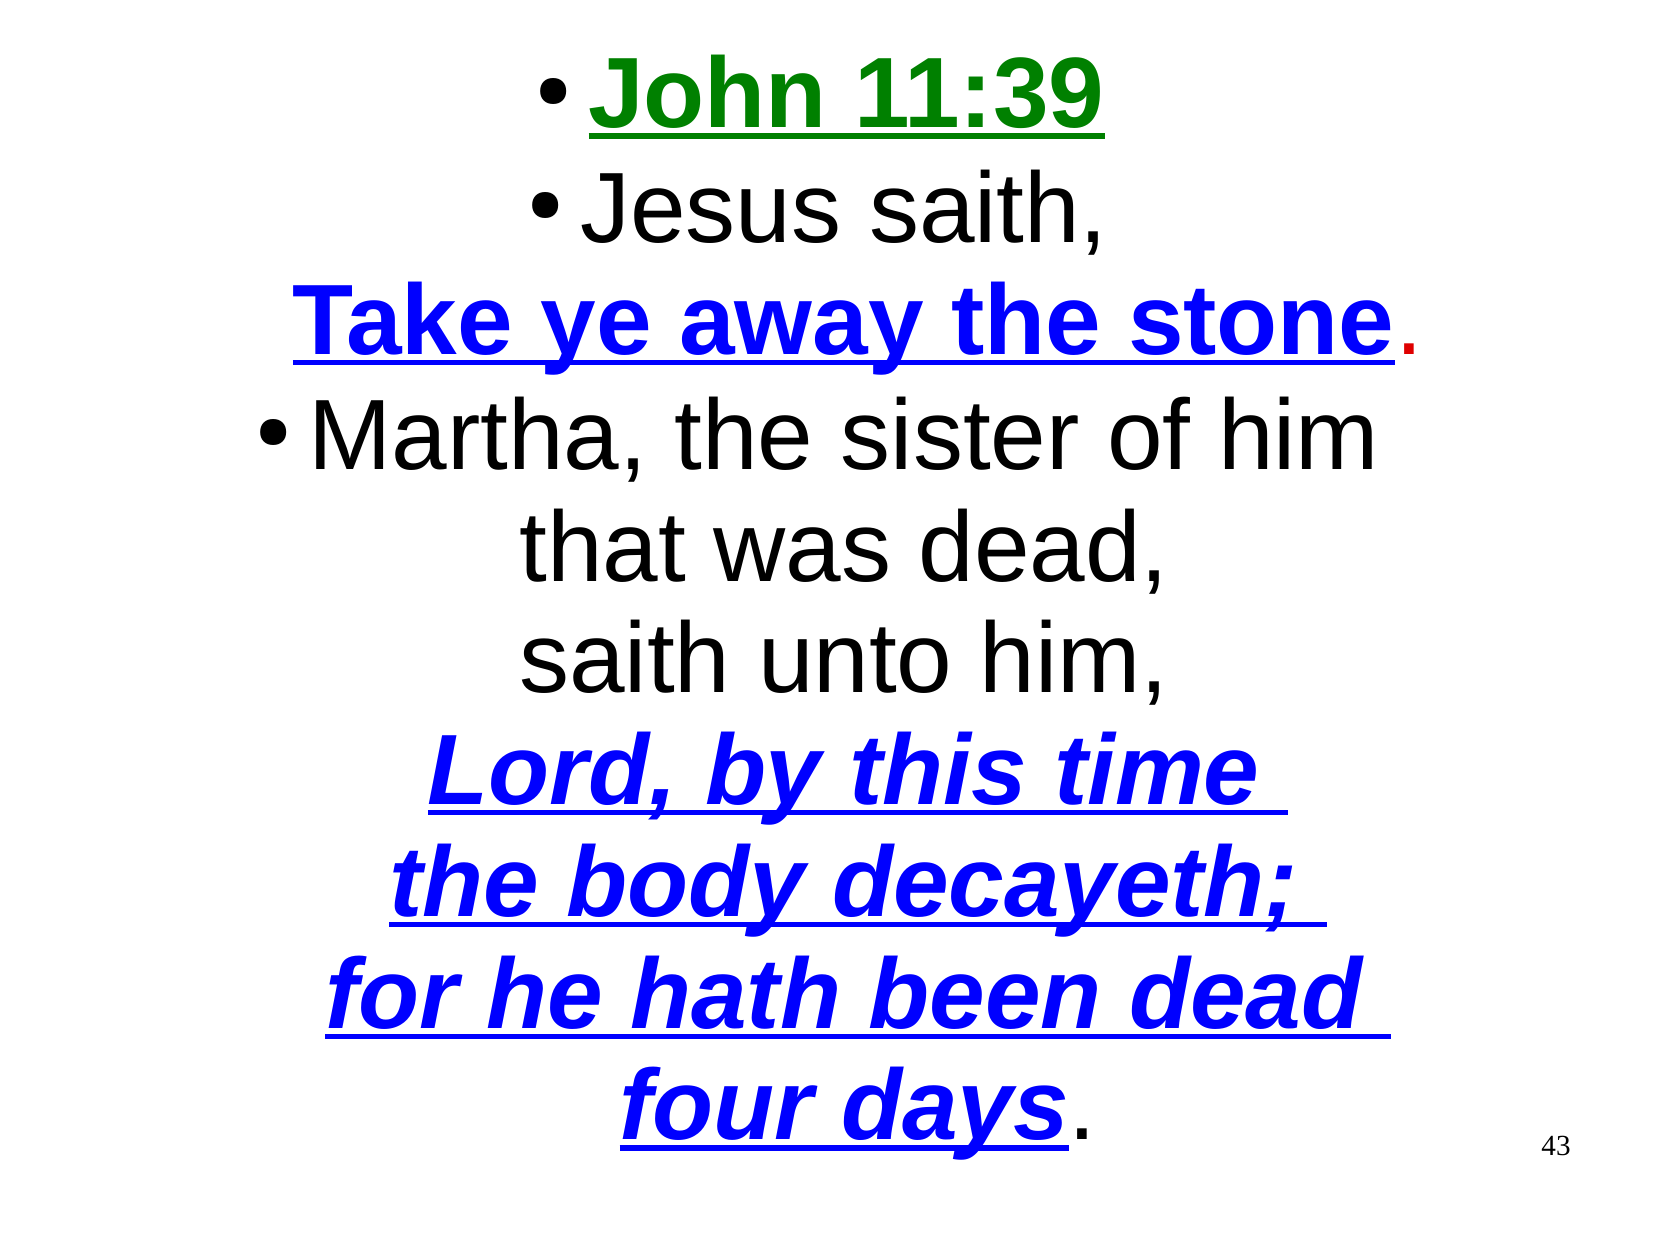

# John 11:39
Jesus saith,
Take ye away the stone.
Martha, the sister of him
that was dead,
saith unto him,
Lord, by this time
the body decayeth;
for he hath been dead
four days.
43